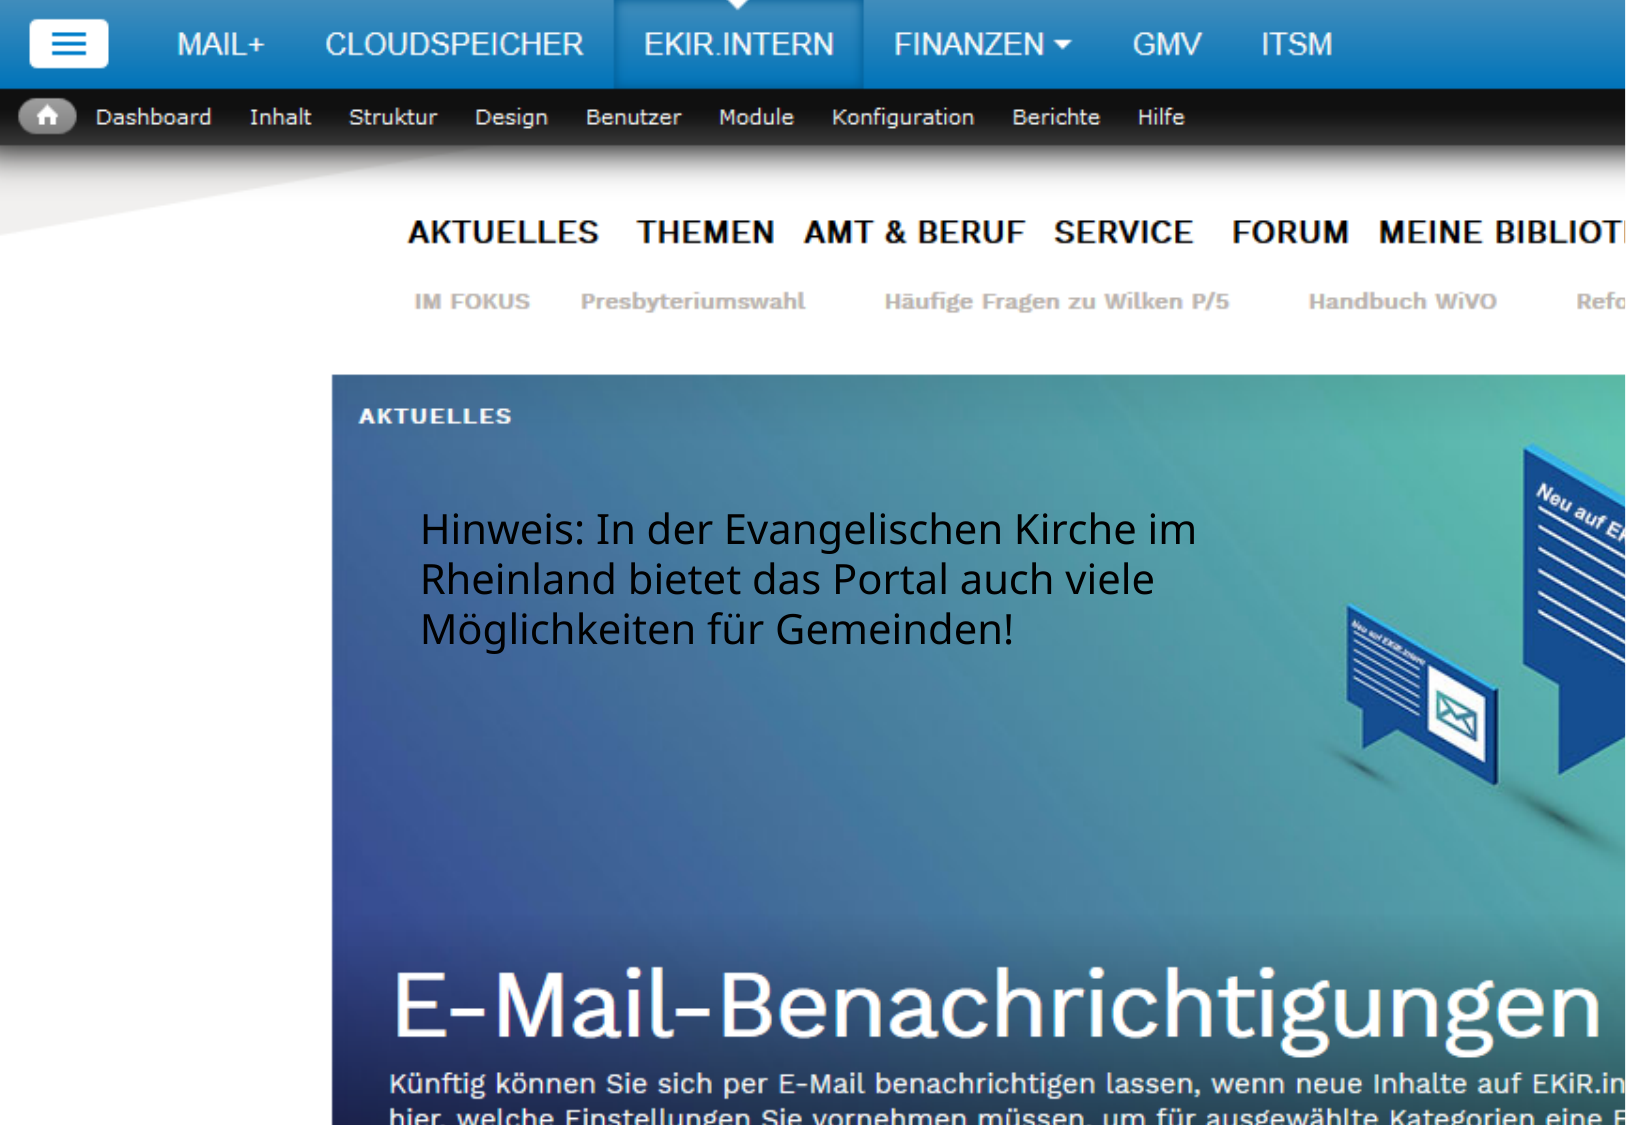

# portal.ekir.de
Hinweis: In der Evangelischen Kirche im Rheinland bietet das Portal auch viele Möglichkeiten für Gemeinden!